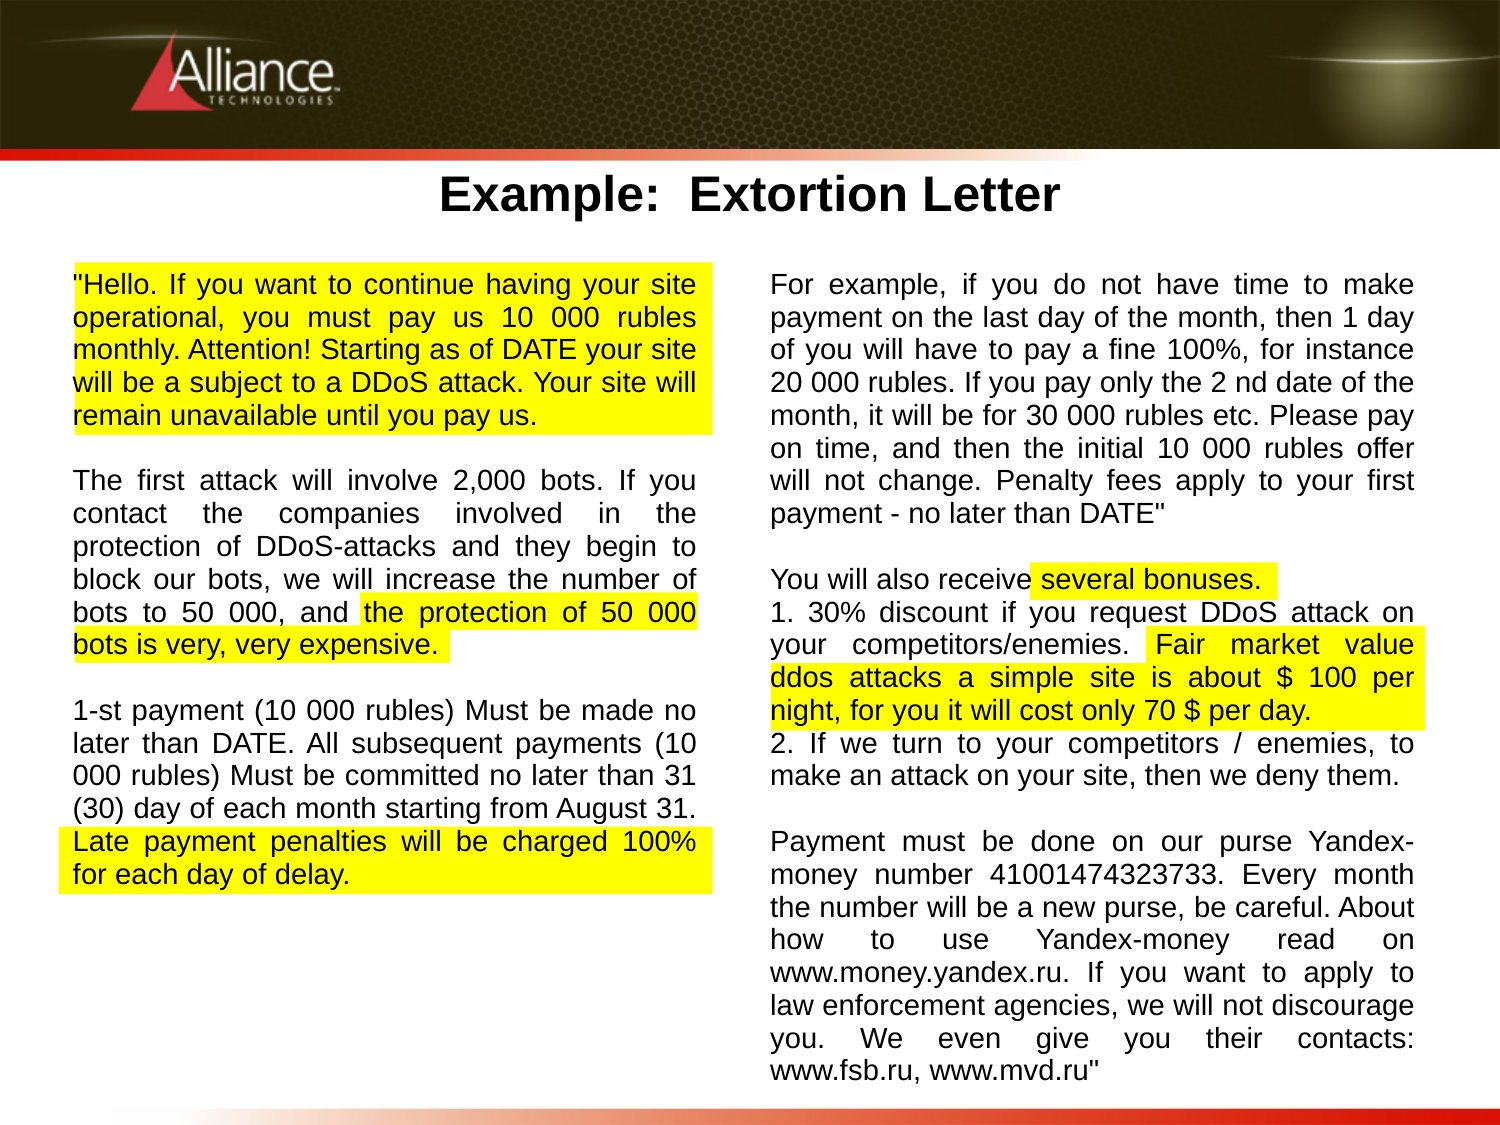

Example: Extortion Letter
"Hello. If you want to continue having your site operational, you must pay us 10 000 rubles monthly. Attention! Starting as of DATE your site will be a subject to a DDoS attack. Your site will remain unavailable until you pay us.
The first attack will involve 2,000 bots. If you contact the companies involved in the protection of DDoS-attacks and they begin to block our bots, we will increase the number of bots to 50 000, and the protection of 50 000 bots is very, very expensive.
1-st payment (10 000 rubles) Must be made no later than DATE. All subsequent payments (10 000 rubles) Must be committed no later than 31 (30) day of each month starting from August 31. Late payment penalties will be charged 100% for each day of delay.
For example, if you do not have time to make payment on the last day of the month, then 1 day of you will have to pay a fine 100%, for instance 20 000 rubles. If you pay only the 2 nd date of the month, it will be for 30 000 rubles etc. Please pay on time, and then the initial 10 000 rubles offer will not change. Penalty fees apply to your first payment - no later than DATE"
You will also receive several bonuses.
1. 30% discount if you request DDoS attack on your competitors/enemies. Fair market value ddos attacks a simple site is about $ 100 per night, for you it will cost only 70 $ per day.
2. If we turn to your competitors / enemies, to make an attack on your site, then we deny them.
Payment must be done on our purse Yandex-money number 41001474323733. Every month the number will be a new purse, be careful. About how to use Yandex-money read on www.money.yandex.ru. If you want to apply to law enforcement agencies, we will not discourage you. We even give you their contacts: www.fsb.ru, www.mvd.ru"